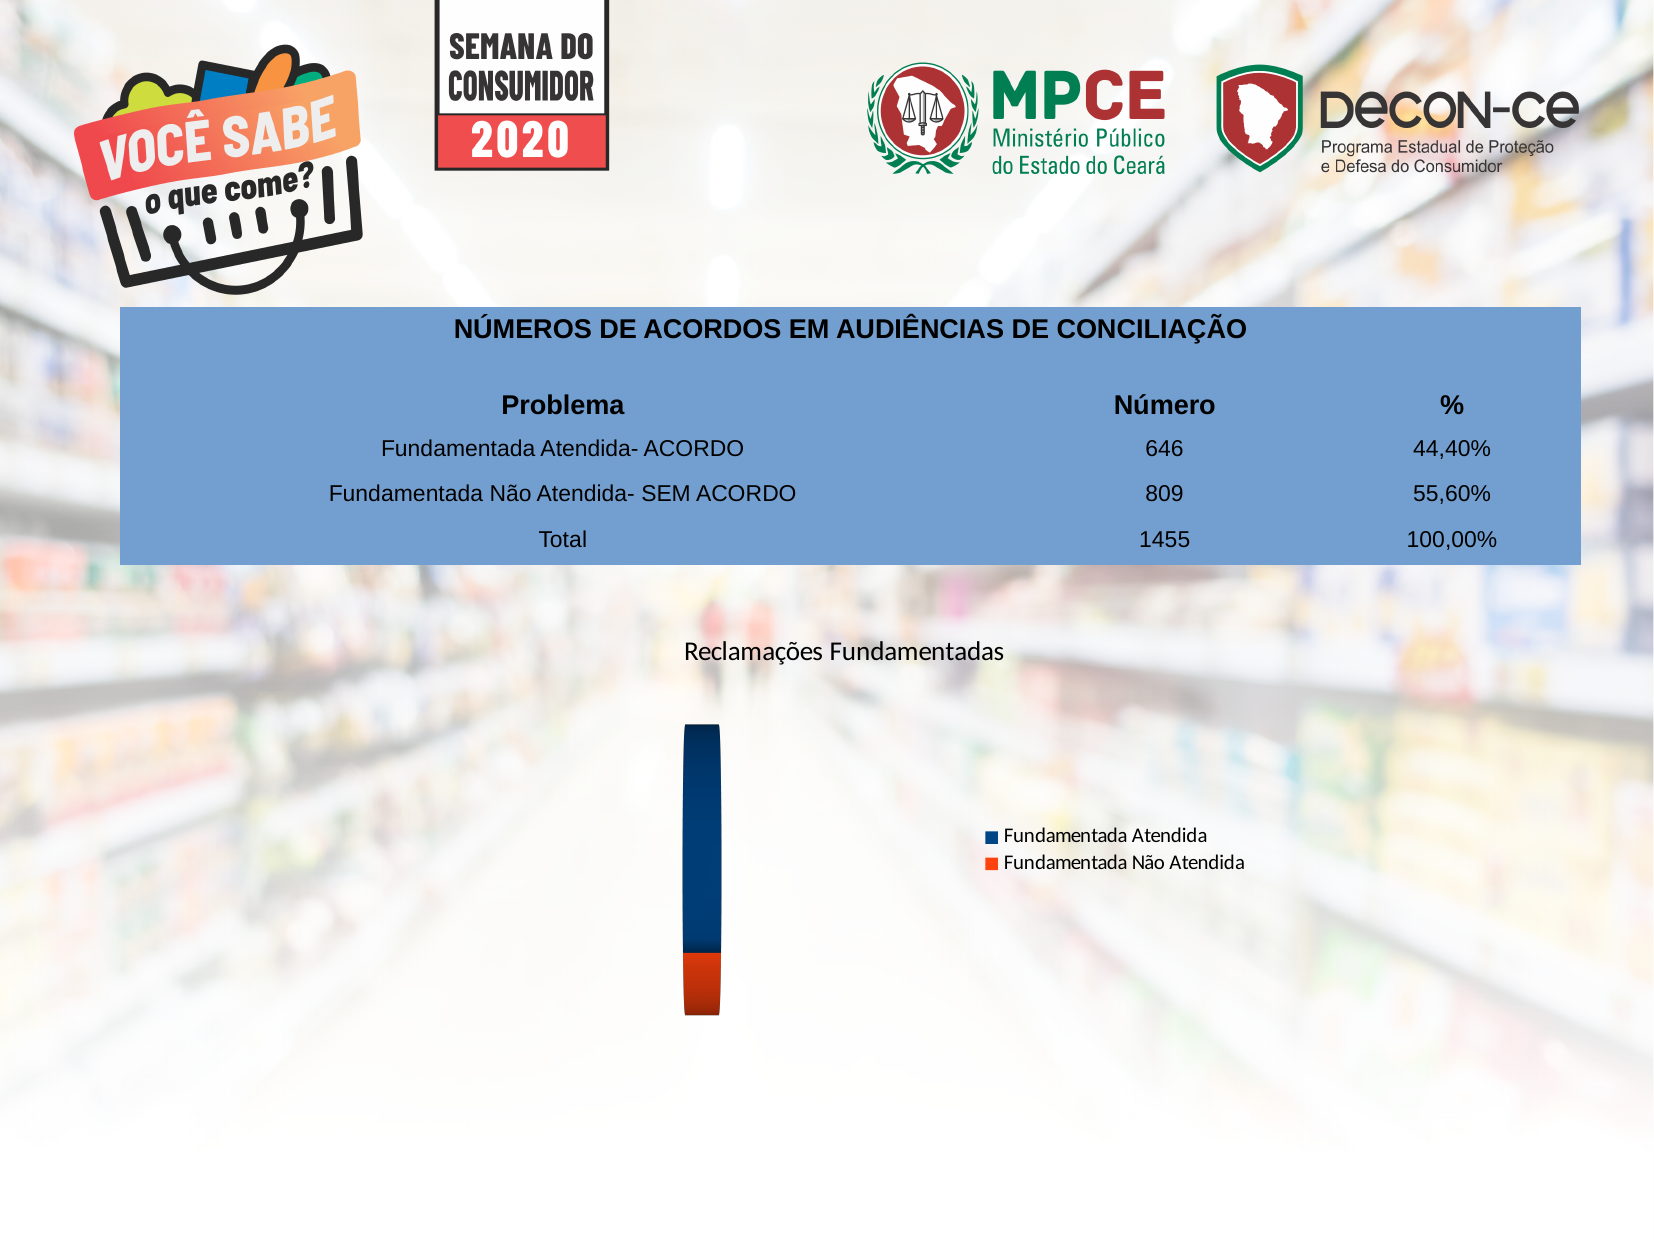

| NÚMEROS DE ACORDOS EM AUDIÊNCIAS DE CONCILIAÇÃO | | |
| --- | --- | --- |
| Problema | Número | % |
| Fundamentada Atendida- ACORDO | 646 | 44,40% |
| Fundamentada Não Atendida- SEM ACORDO | 809 | 55,60% |
| Total | 1455 | 100,00% |
[unsupported chart]